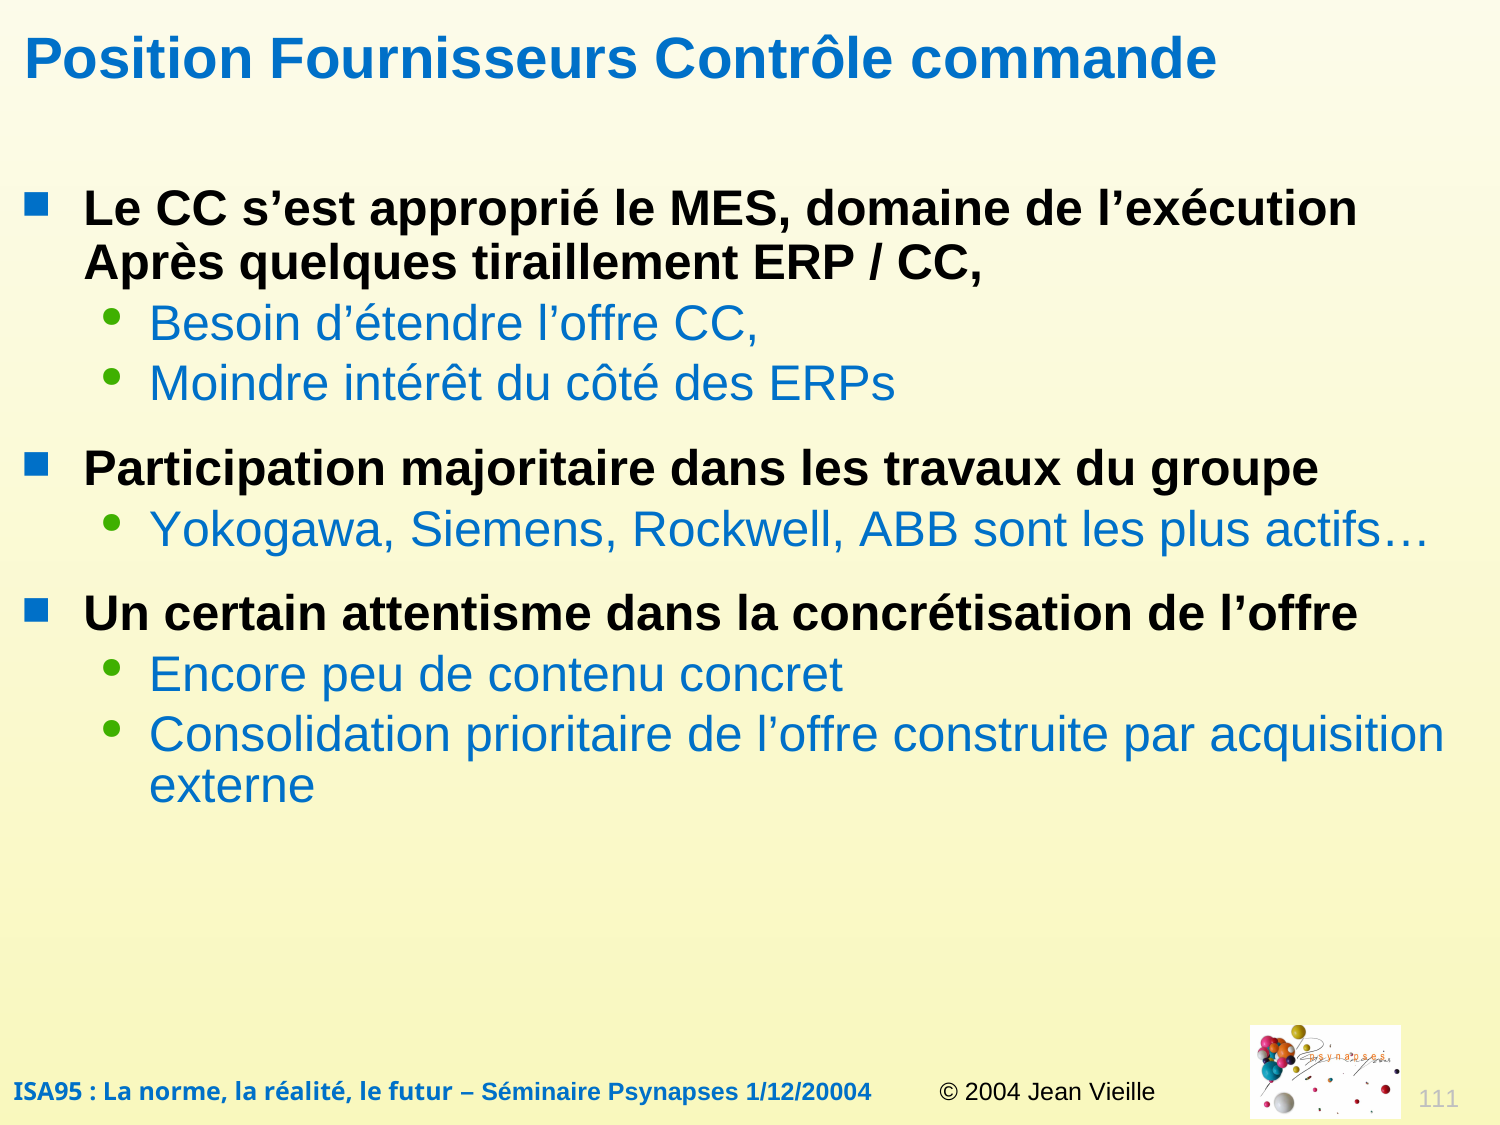

# Position Fournisseurs Contrôle commande
Le CC s’est approprié le MES, domaine de l’exécution Après quelques tiraillement ERP / CC,
Besoin d’étendre l’offre CC,
Moindre intérêt du côté des ERPs
Participation majoritaire dans les travaux du groupe
Yokogawa, Siemens, Rockwell, ABB sont les plus actifs…
Un certain attentisme dans la concrétisation de l’offre
Encore peu de contenu concret
Consolidation prioritaire de l’offre construite par acquisition externe